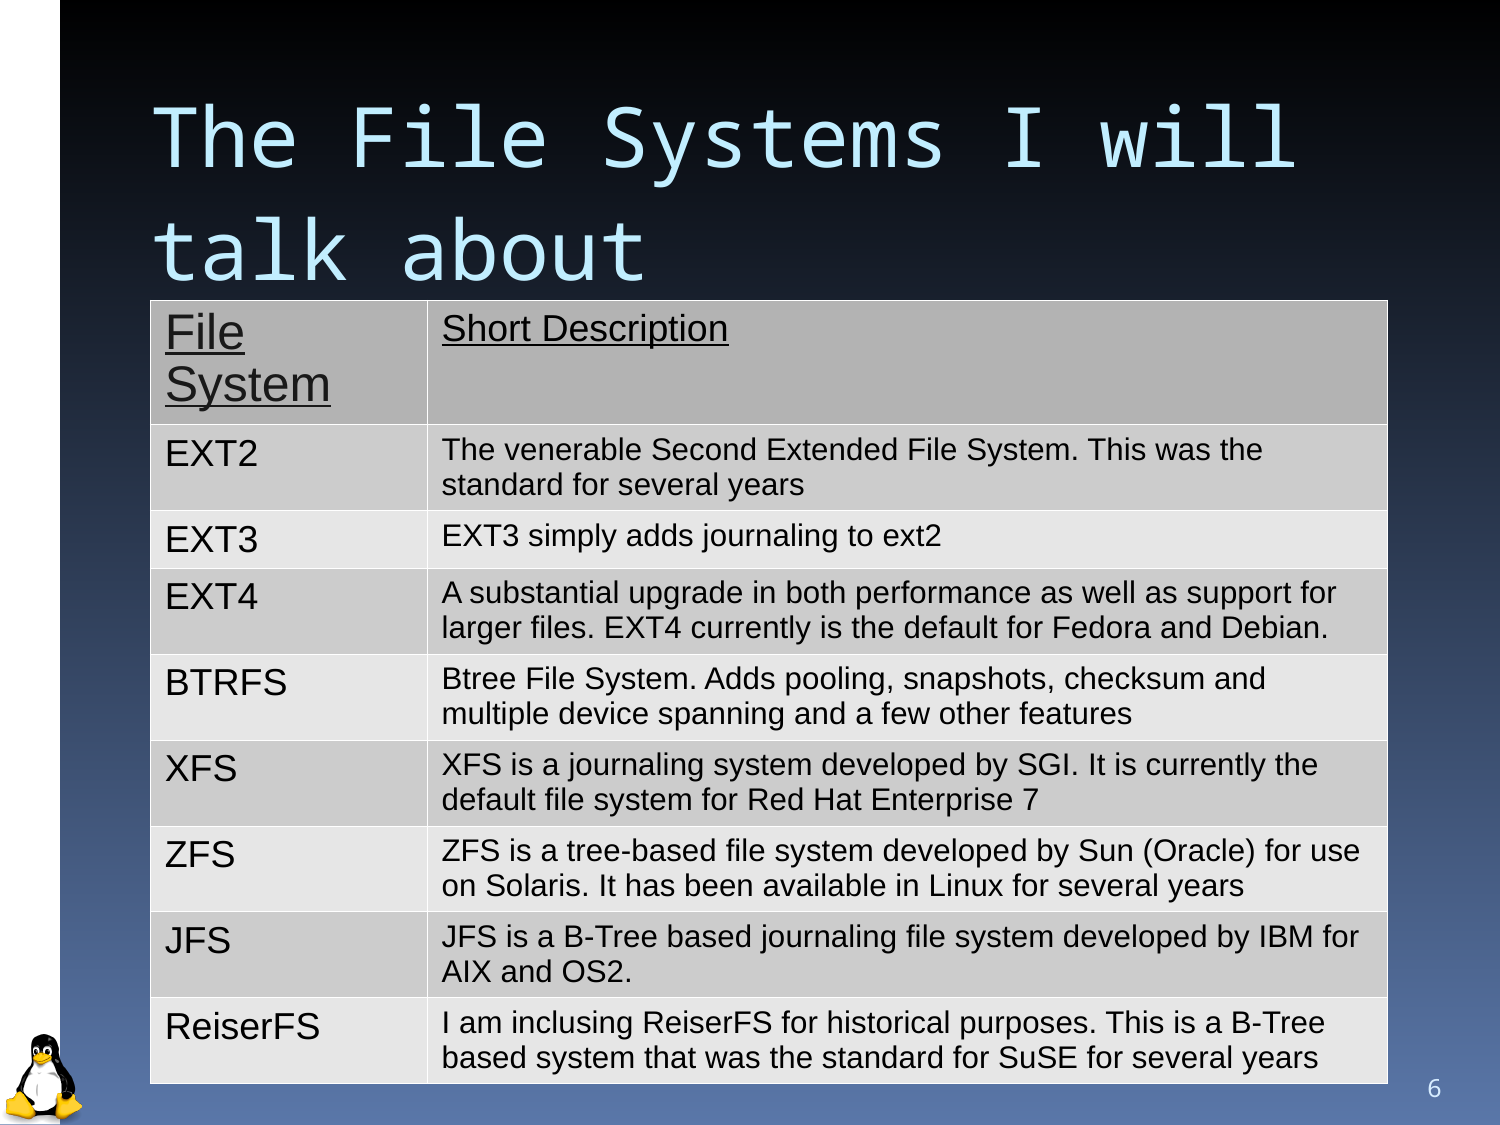

# The File Systems I will talk about
| File System | Short Description |
| --- | --- |
| EXT2 | The venerable Second Extended File System. This was the standard for several years |
| EXT3 | EXT3 simply adds journaling to ext2 |
| EXT4 | A substantial upgrade in both performance as well as support for larger files. EXT4 currently is the default for Fedora and Debian. |
| BTRFS | Btree File System. Adds pooling, snapshots, checksum and multiple device spanning and a few other features |
| XFS | XFS is a journaling system developed by SGI. It is currently the default file system for Red Hat Enterprise 7 |
| ZFS | ZFS is a tree-based file system developed by Sun (Oracle) for use on Solaris. It has been available in Linux for several years |
| JFS | JFS is a B-Tree based journaling file system developed by IBM for AIX and OS2. |
| ReiserFS | I am inclusing ReiserFS for historical purposes. This is a B-Tree based system that was the standard for SuSE for several years |
Linux File Systems Comparison Dec 17, 2014
Dec 17, 2014
6